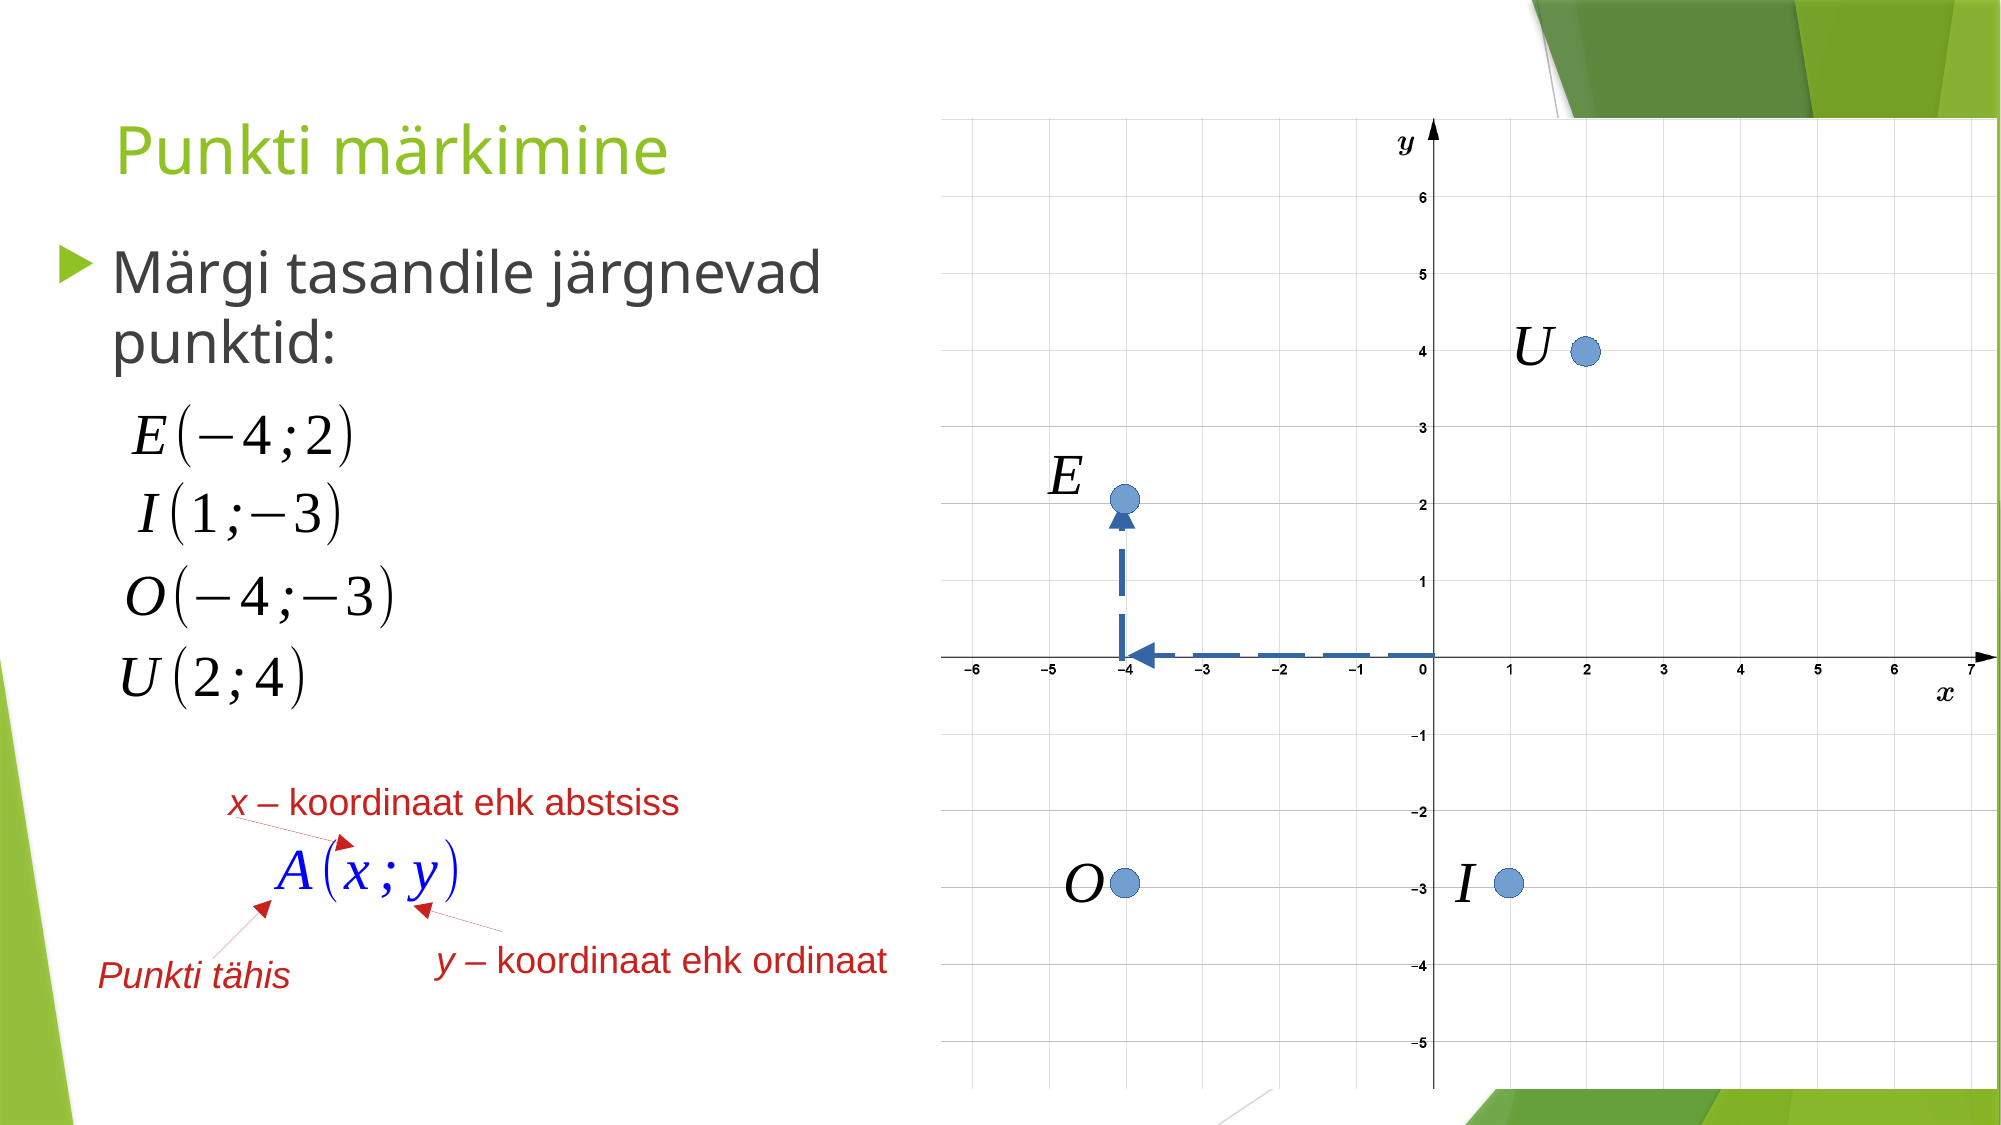

# Punkti märkimine
Märgi tasandile järgnevad punktid:
x – koordinaat ehk abstsiss
y – koordinaat ehk ordinaat
Punkti tähis